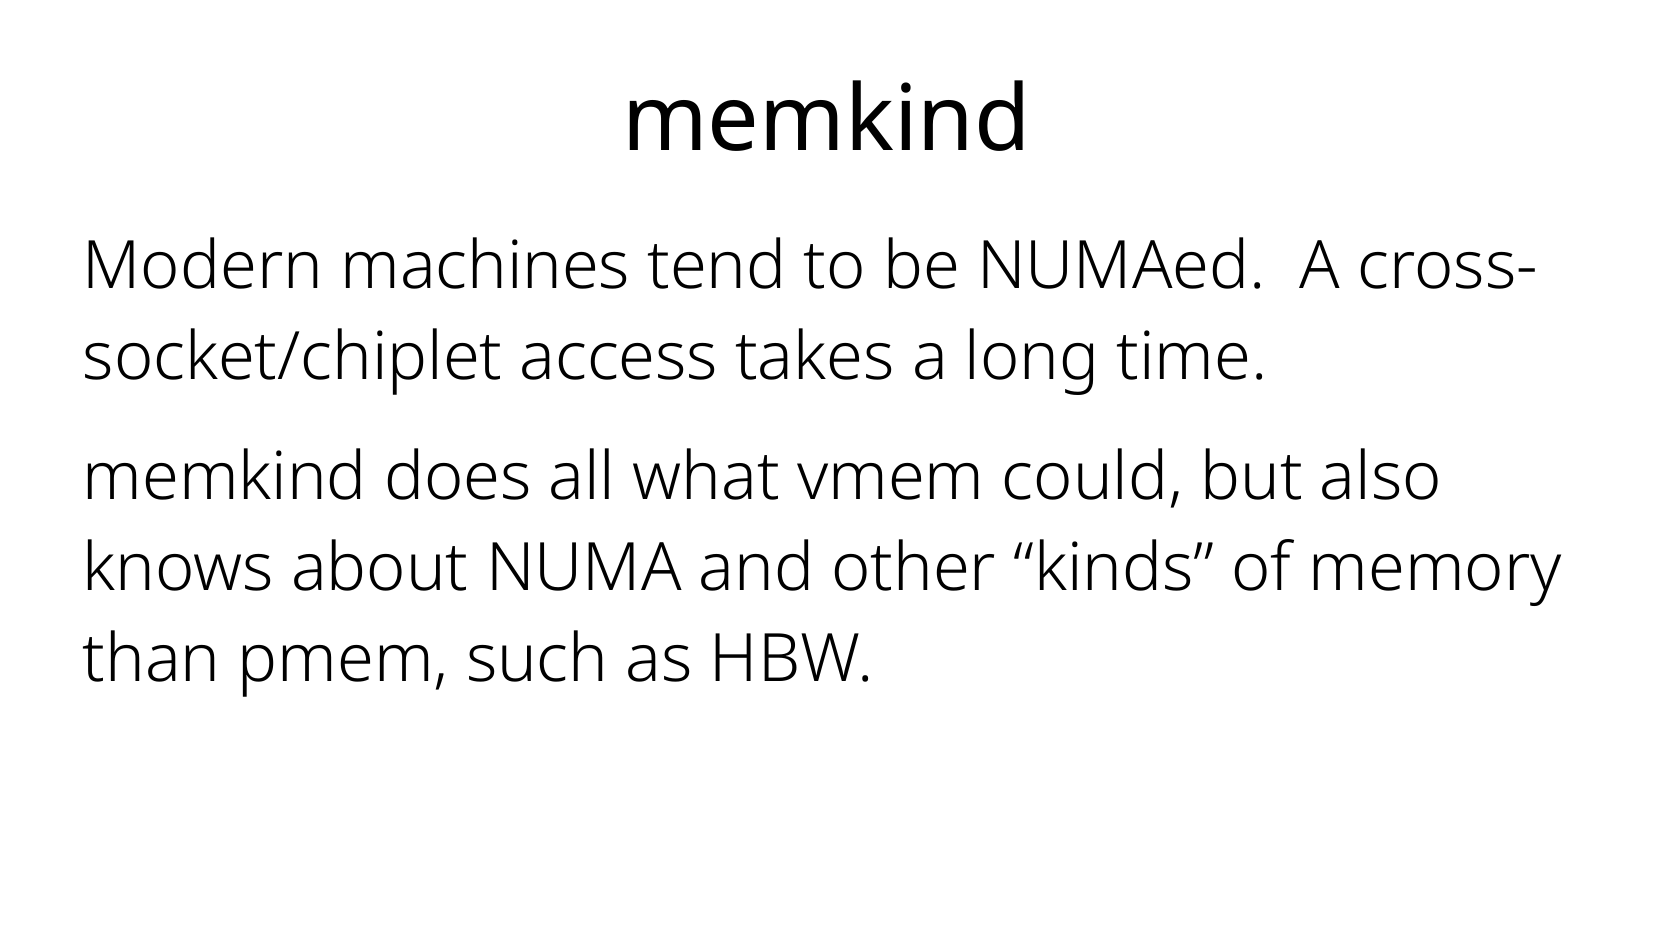

# memkind
Modern machines tend to be NUMAed. A cross-socket/chiplet access takes a long time.
memkind does all what vmem could, but also knows about NUMA and other “kinds” of memory than pmem, such as HBW.